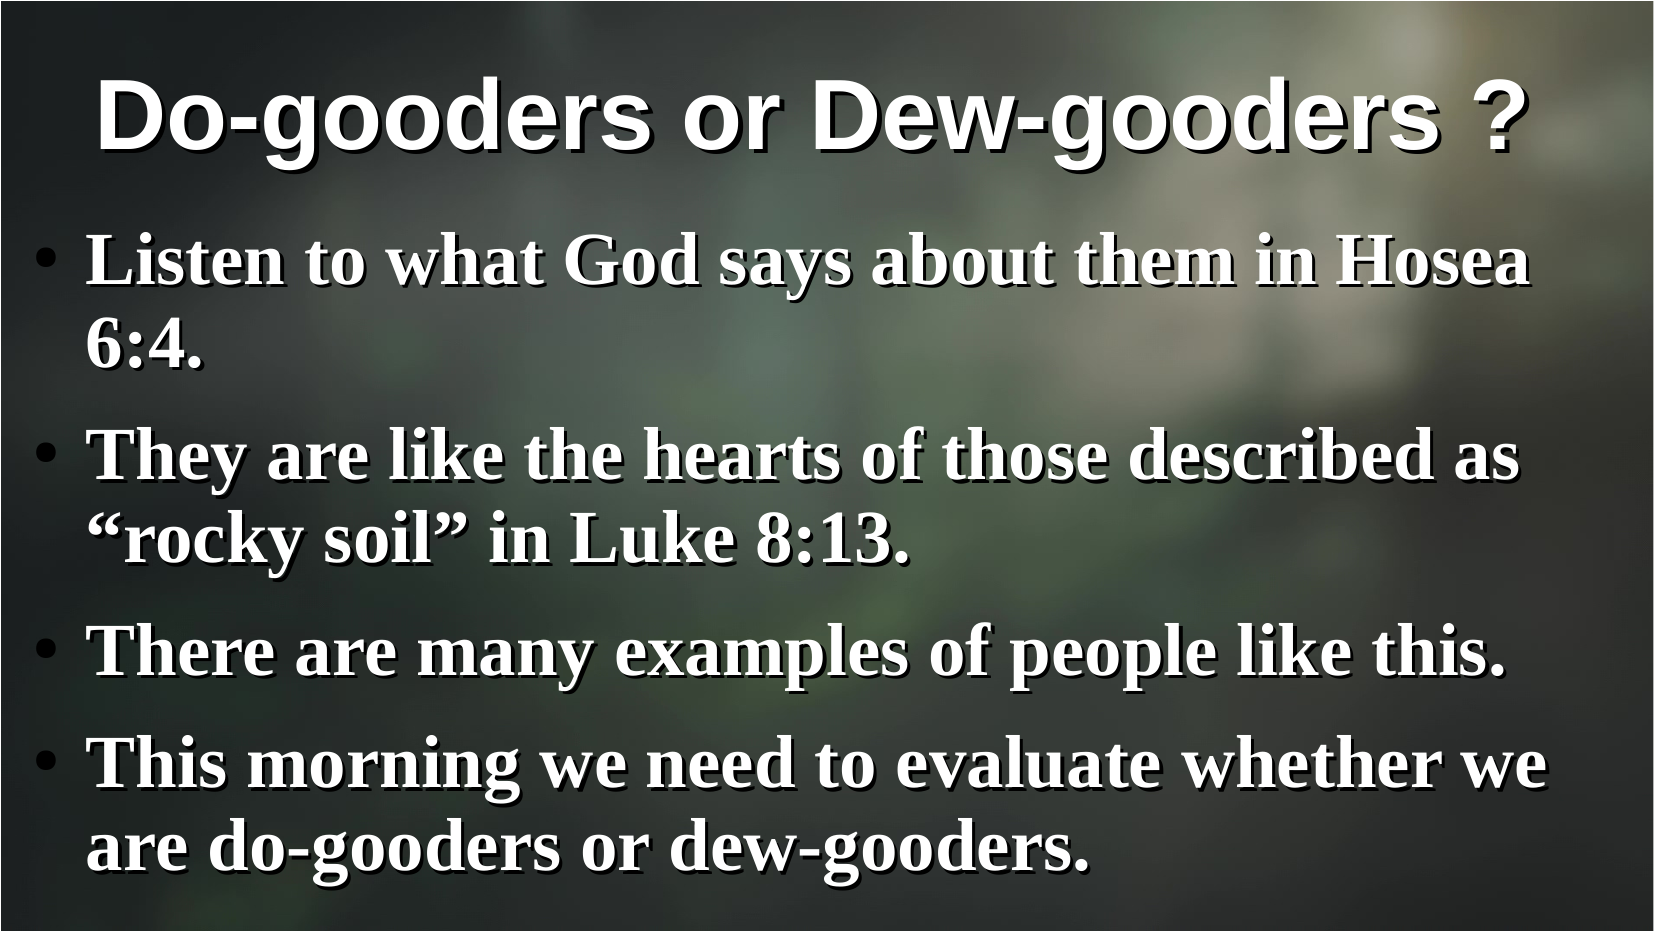

# Do-gooders or Dew-gooders ?
Listen to what God says about them in Hosea 6:4.
They are like the hearts of those described as “rocky soil” in Luke 8:13.
There are many examples of people like this.
This morning we need to evaluate whether we are do-gooders or dew-gooders.